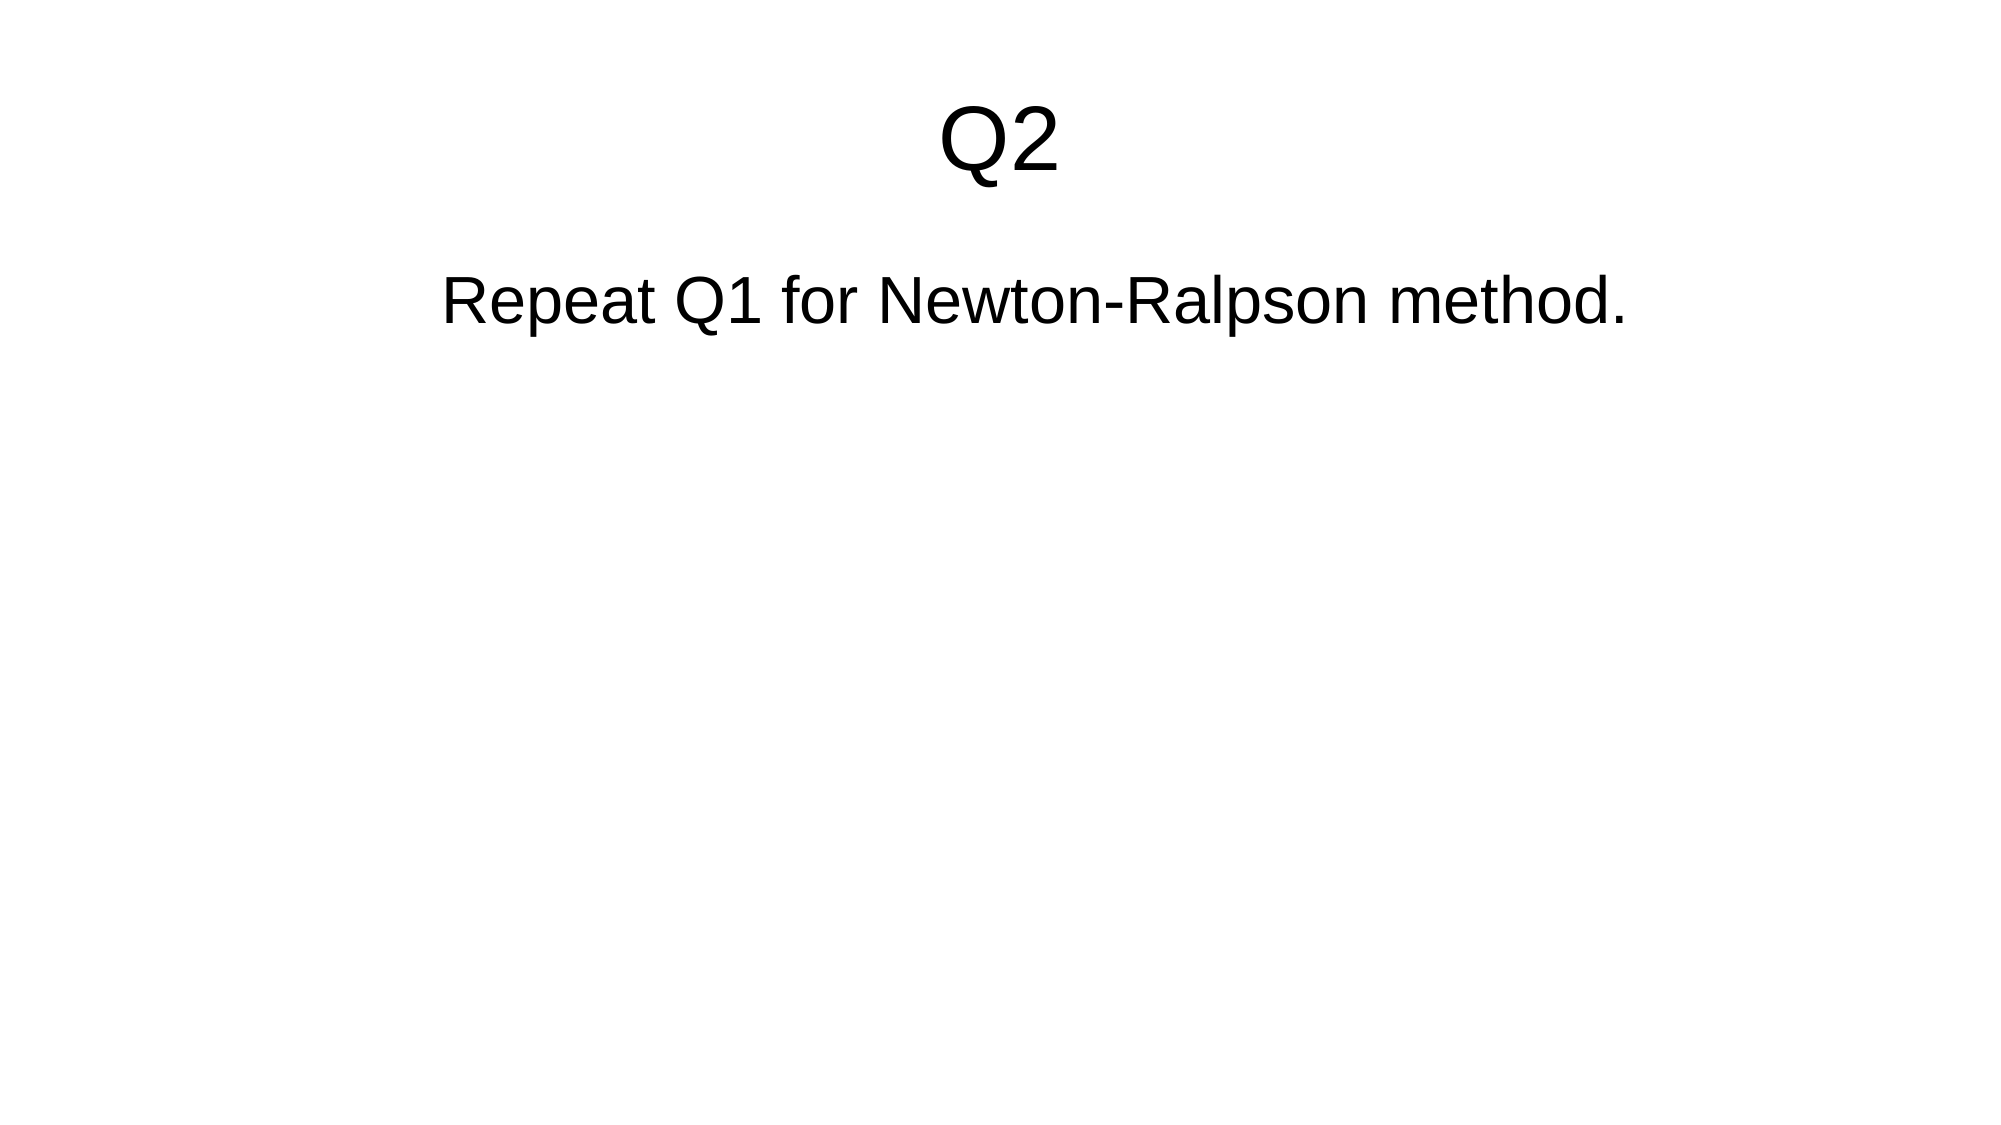

# Q2
Repeat Q1 for Newton-Ralpson method.